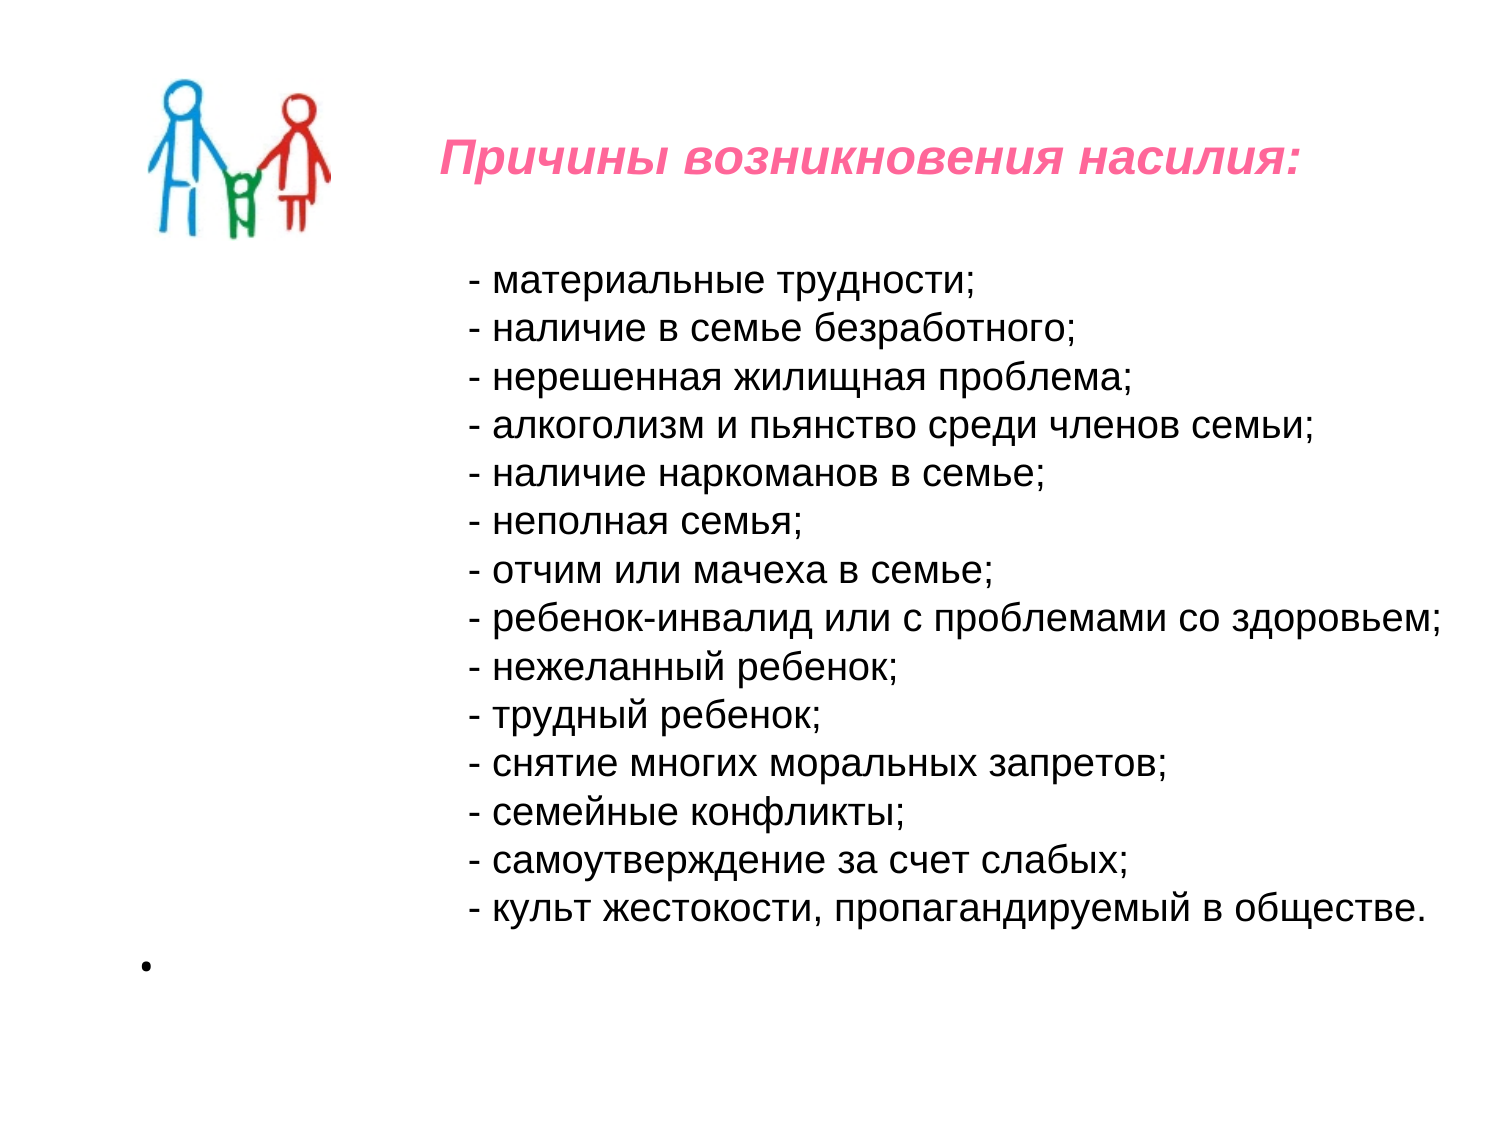

# Причины возникновения насилия:
 - материальные трудности;
 - наличие в семье безработного;
 - нерешенная жилищная проблема;
 - алкоголизм и пьянство среди членов семьи;
 - наличие наркоманов в семье;
 - неполная семья;
 - отчим или мачеха в семье;
 - ребенок-инвалид или с проблемами со здоровьем;
 - нежеланный ребенок;
 - трудный ребенок;
 - снятие многих моральных запретов;
 - семейные конфликты;
 - самоутверждение за счет слабых;
 - культ жестокости, пропагандируемый в обществе.